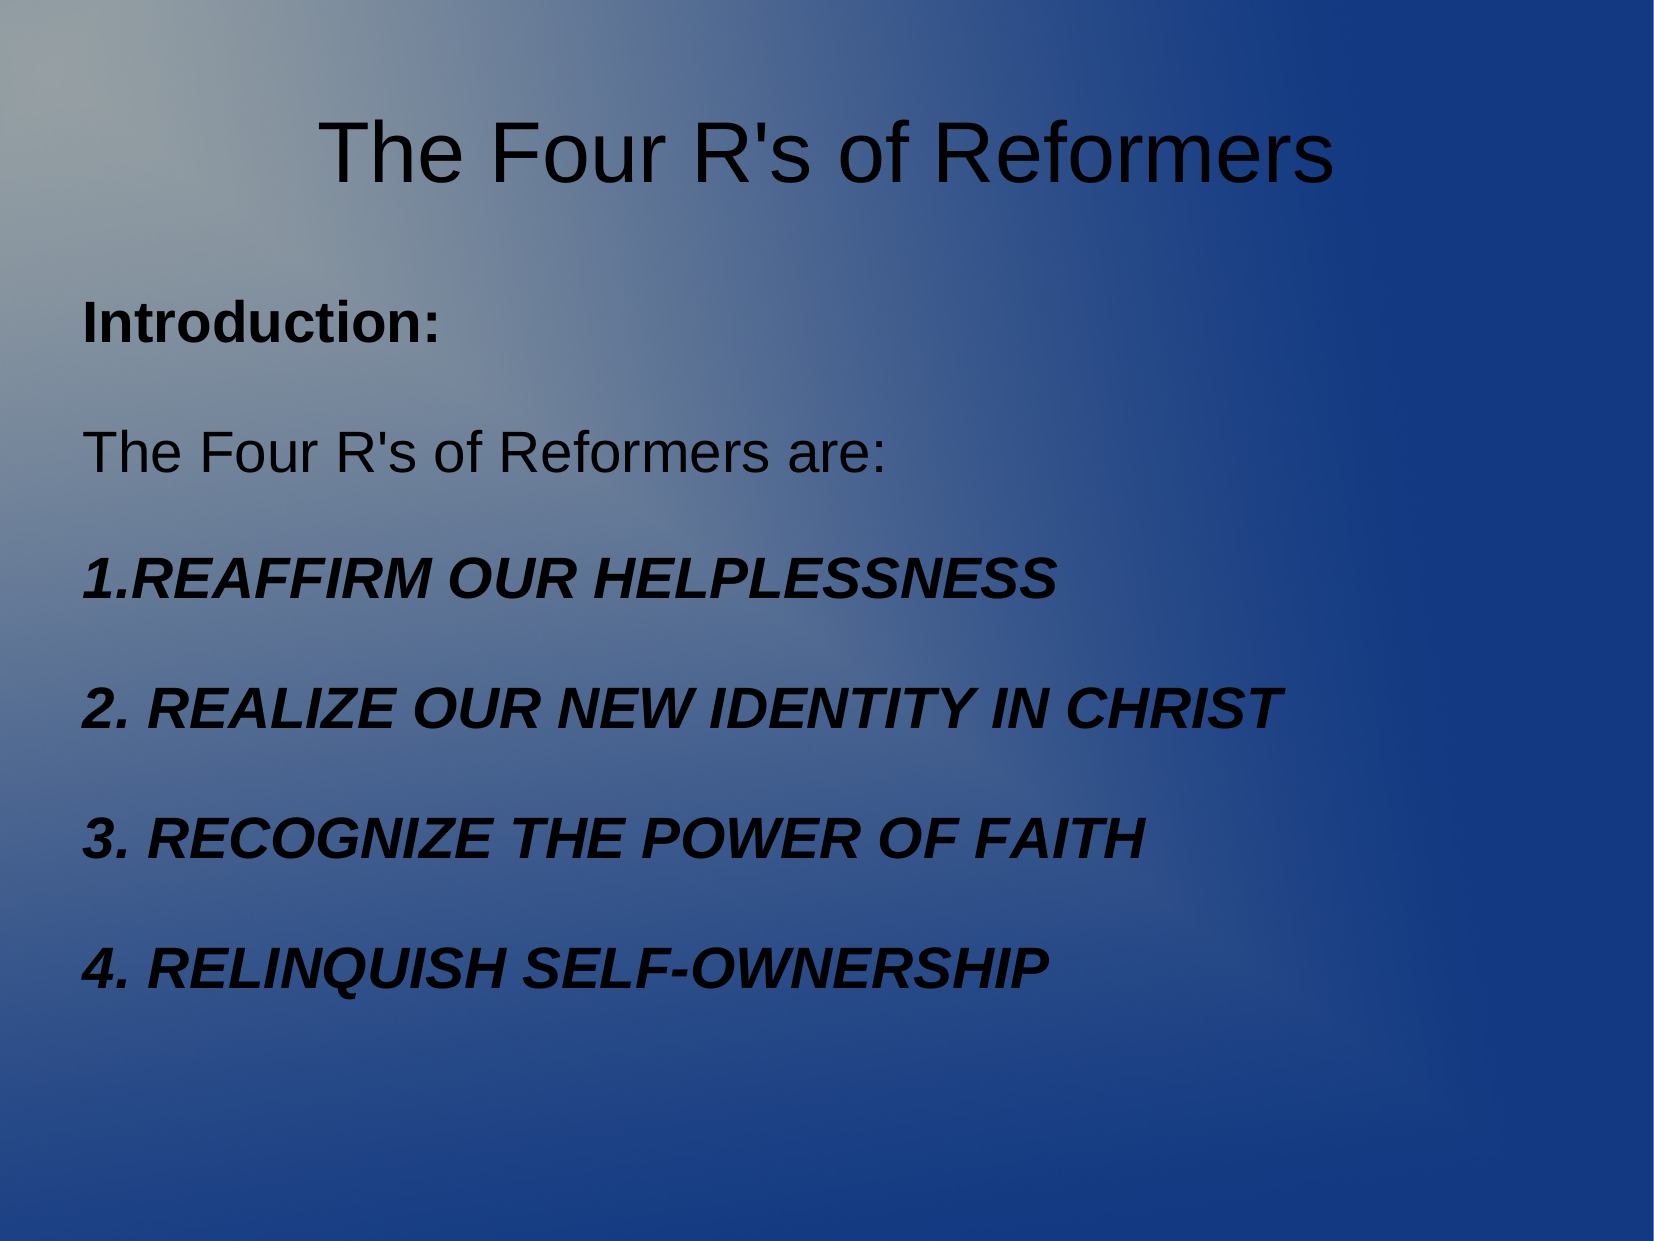

# The Four R's of Reformers
Introduction:
The Four R's of Reformers are:
1.REAFFIRM OUR HELPLESSNESS
2. REALIZE OUR NEW IDENTITY IN CHRIST
3. RECOGNIZE THE POWER OF FAITH
4. RELINQUISH SELF-OWNERSHIP